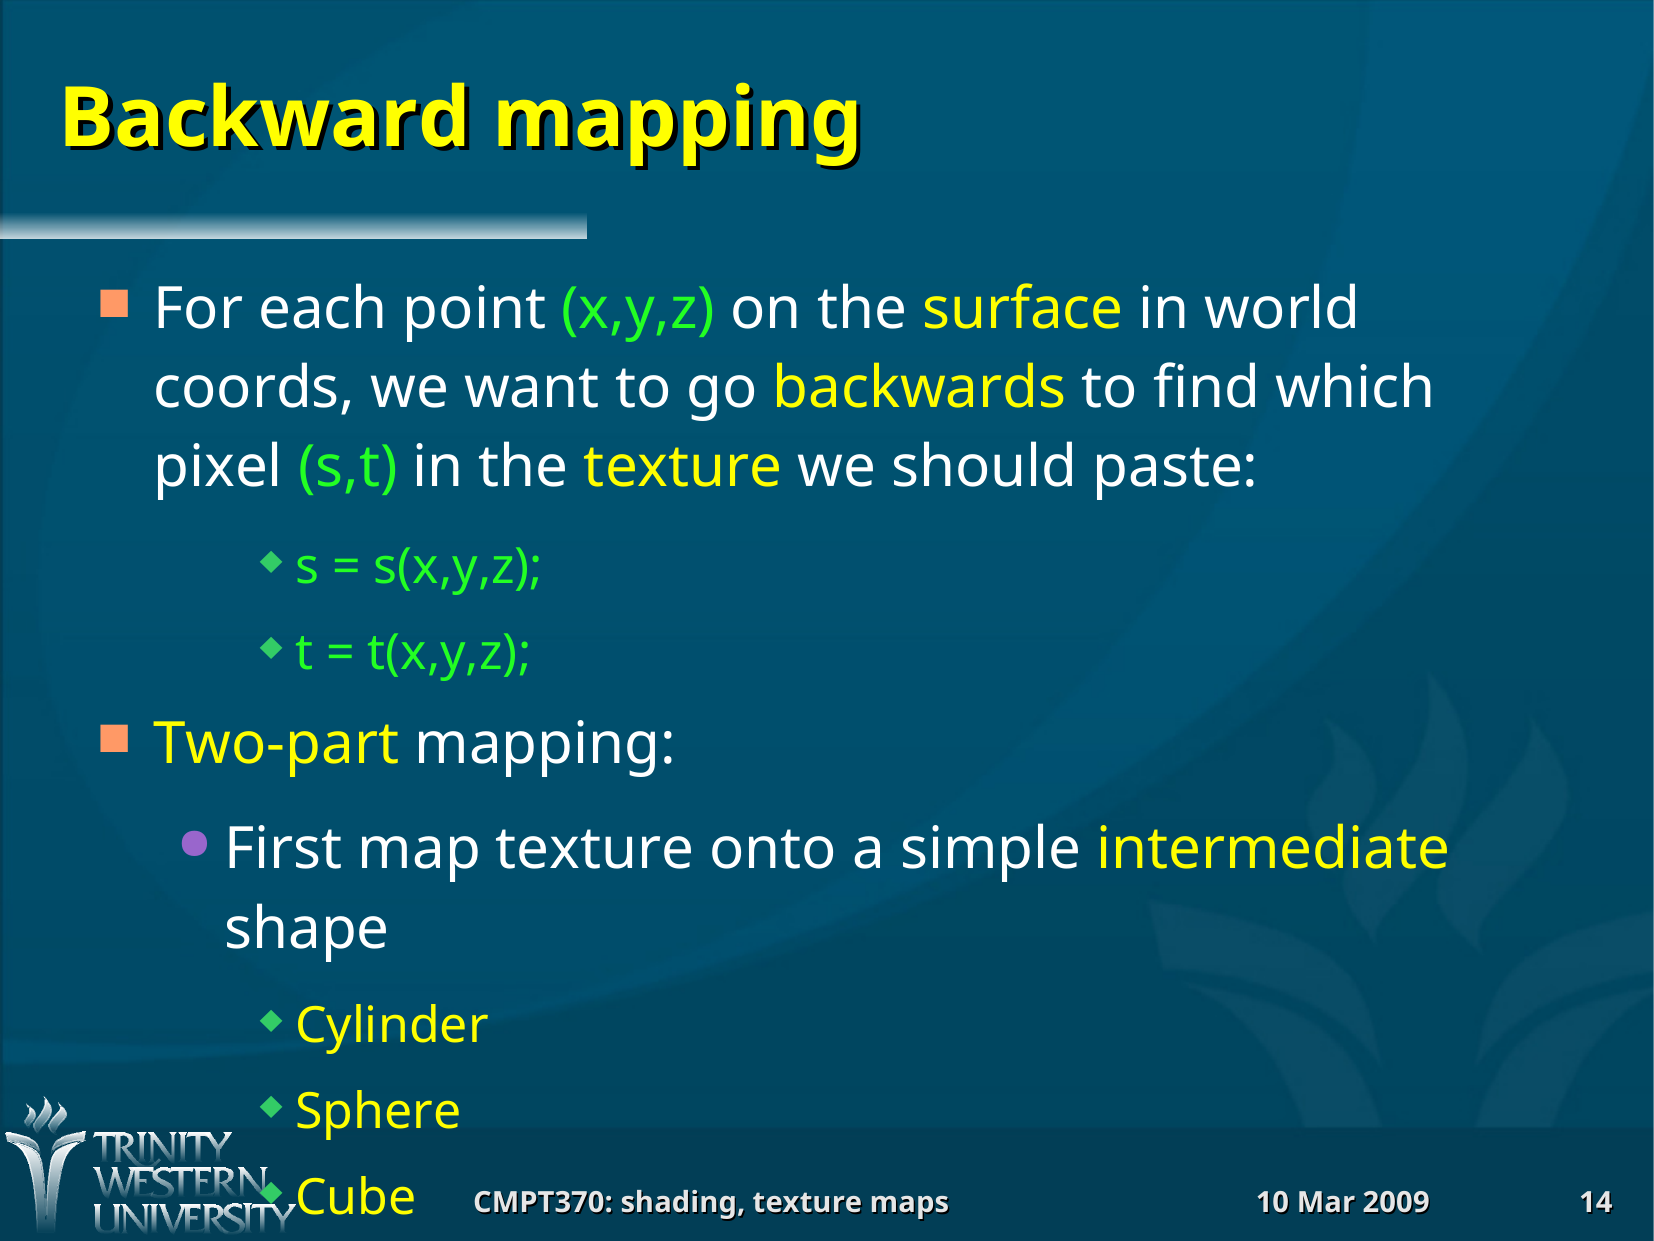

# Backward mapping
For each point (x,y,z) on the surface in world coords, we want to go backwards to find which pixel (s,t) in the texture we should paste:
s = s(x,y,z);
t = t(x,y,z);
Two-part mapping:
First map texture onto a simple intermediate shape
Cylinder
Sphere
Cube
CMPT370: shading, texture maps
10 Mar 2009
14